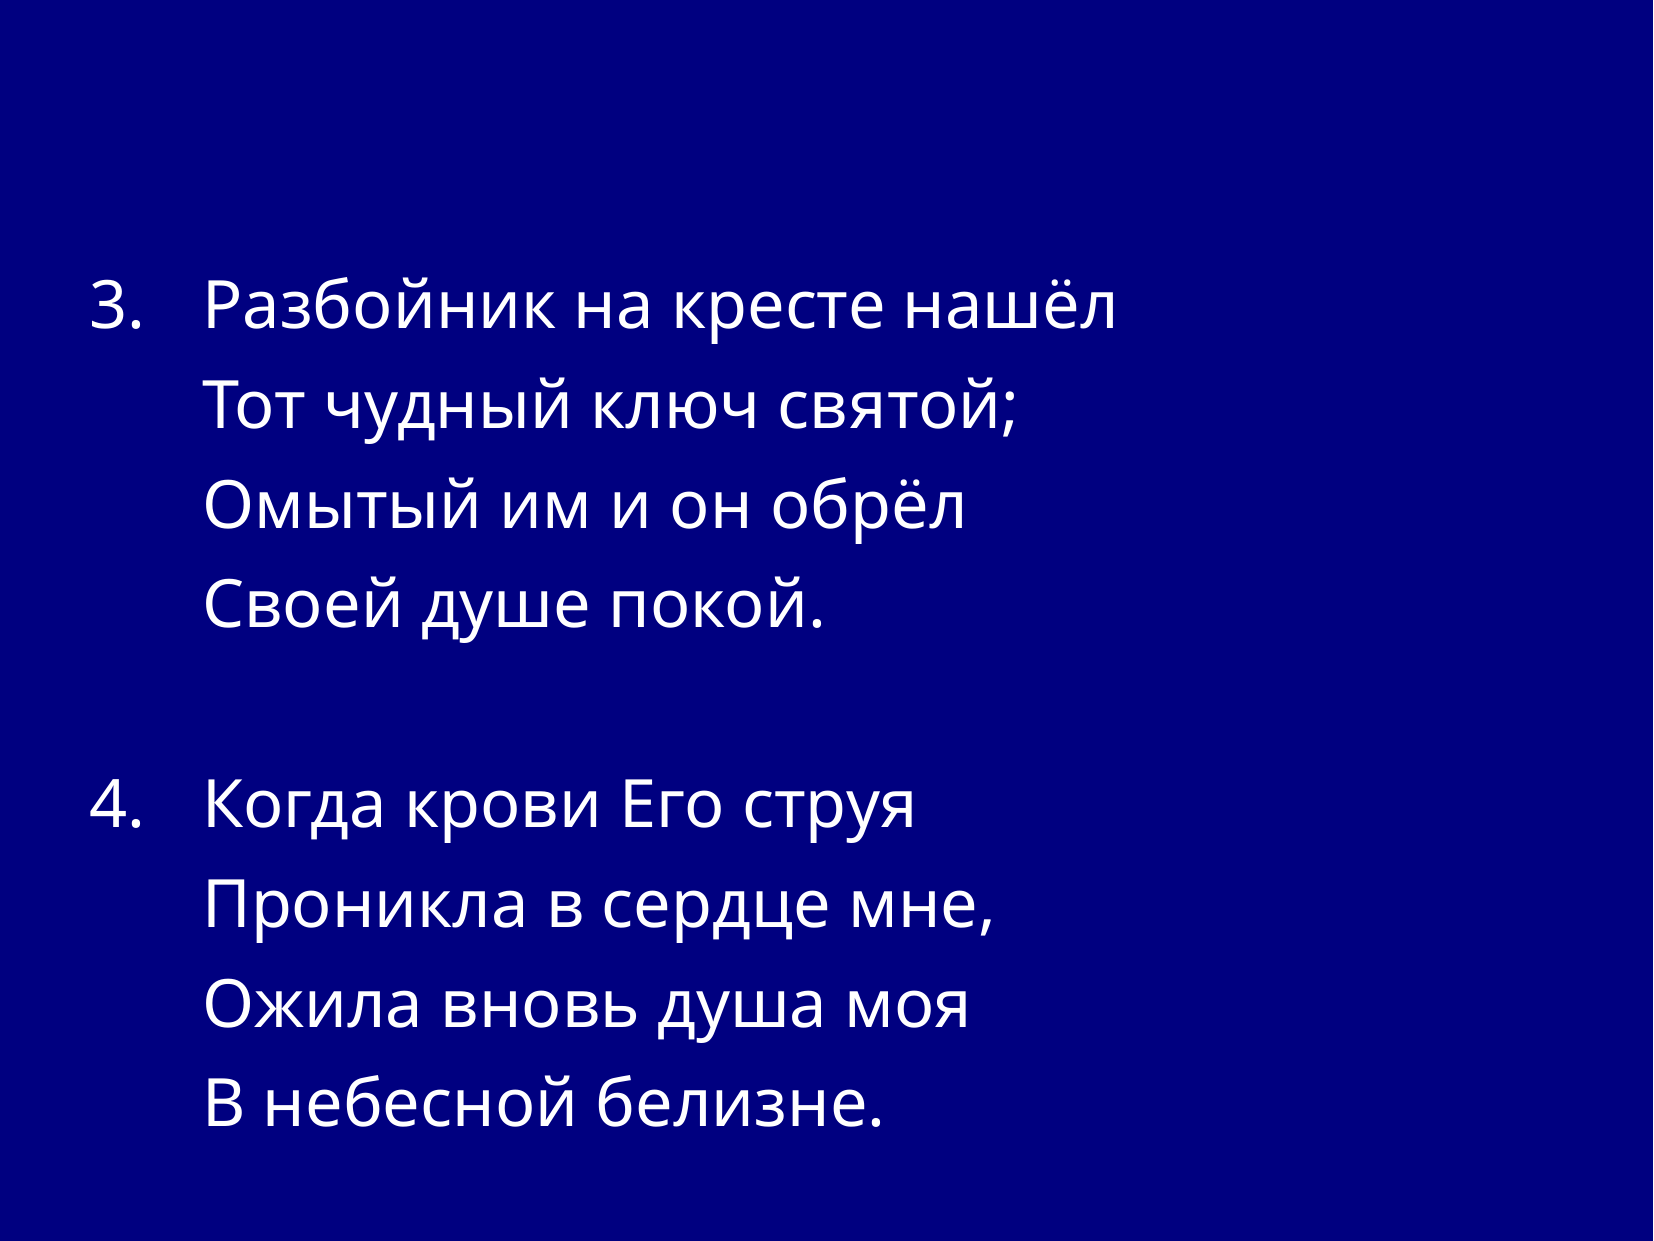

3.	Разбойник на кресте нашёл
	Тот чудный ключ святой;
	Омытый им и он обрёл
	Своей душе покой.
4.	Когда крови Его струя
	Проникла в сердце мне,
	Ожила вновь душа моя
	В небесной белизне.